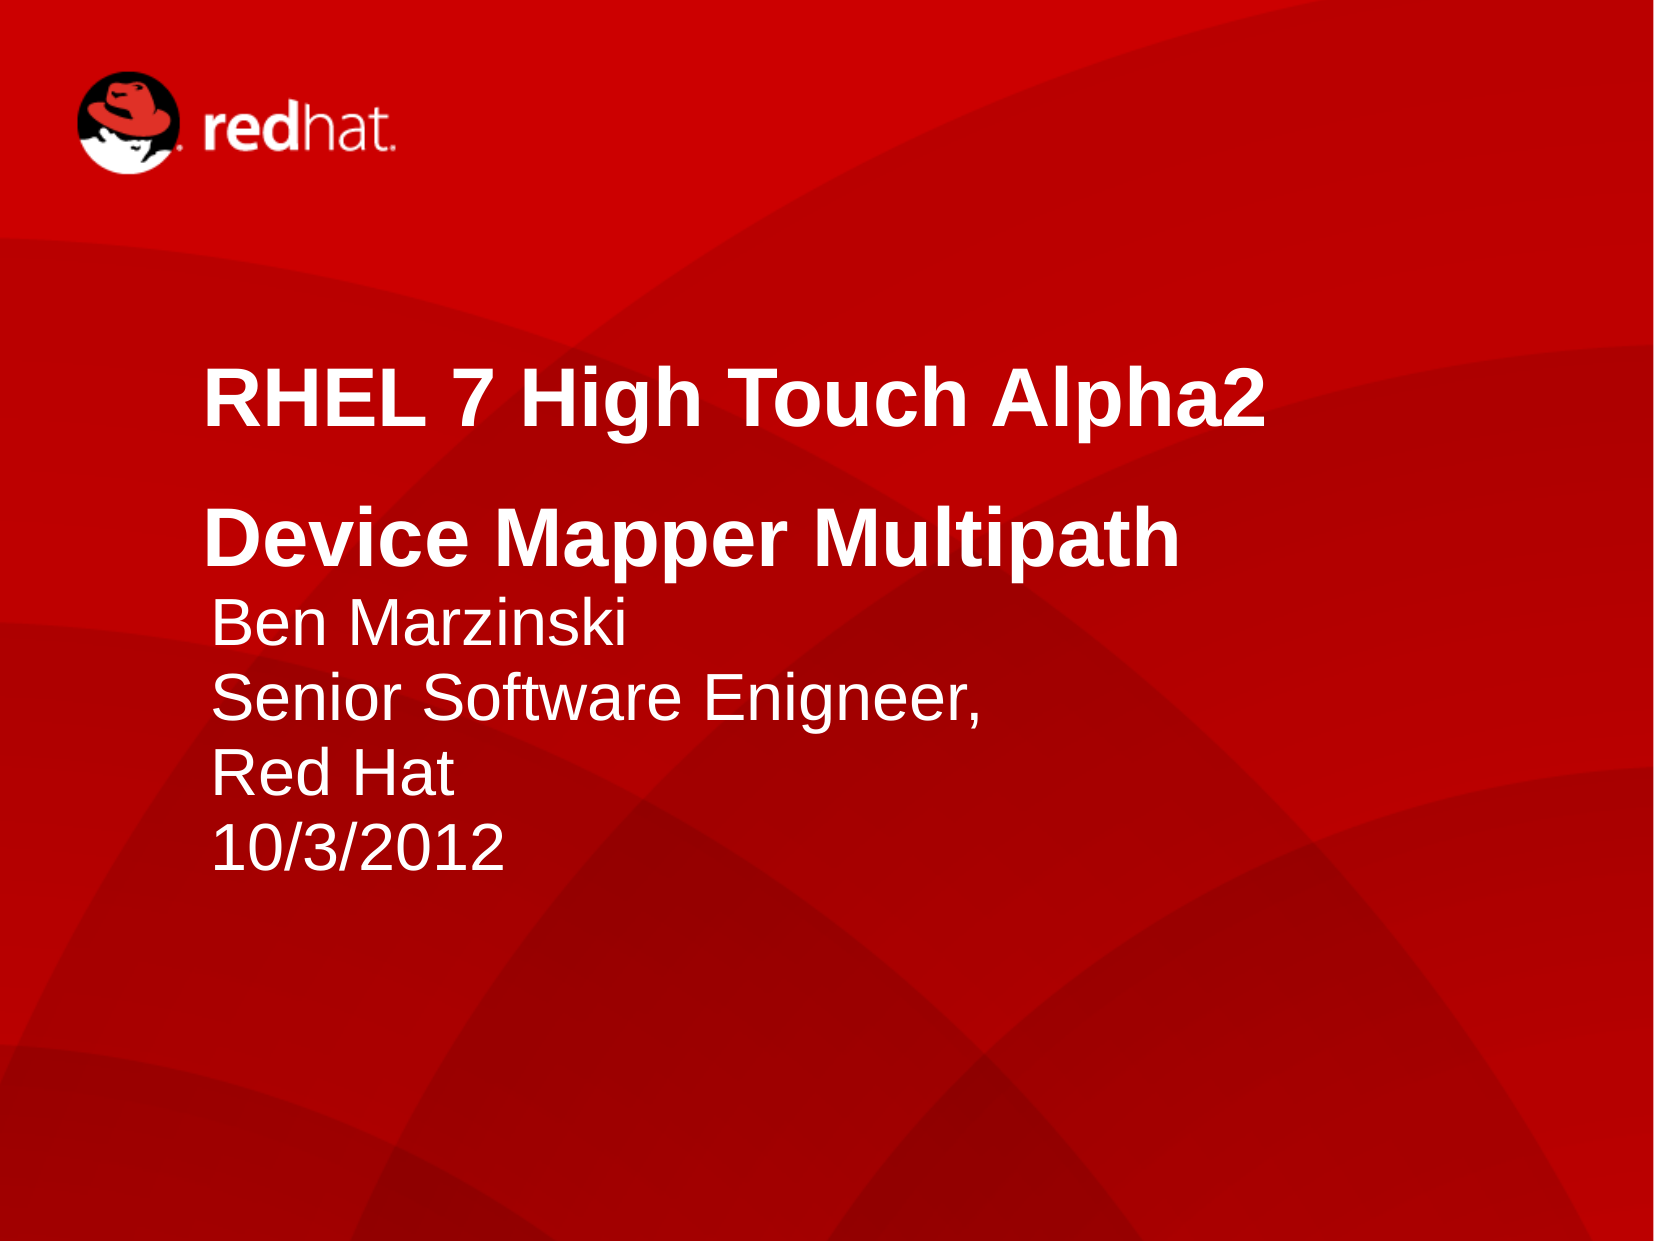

RHEL 7 High Touch Alpha2
Device Mapper Multipath
Ben Marzinski
Senior Software Enigneer, Red Hat
10/3/2012